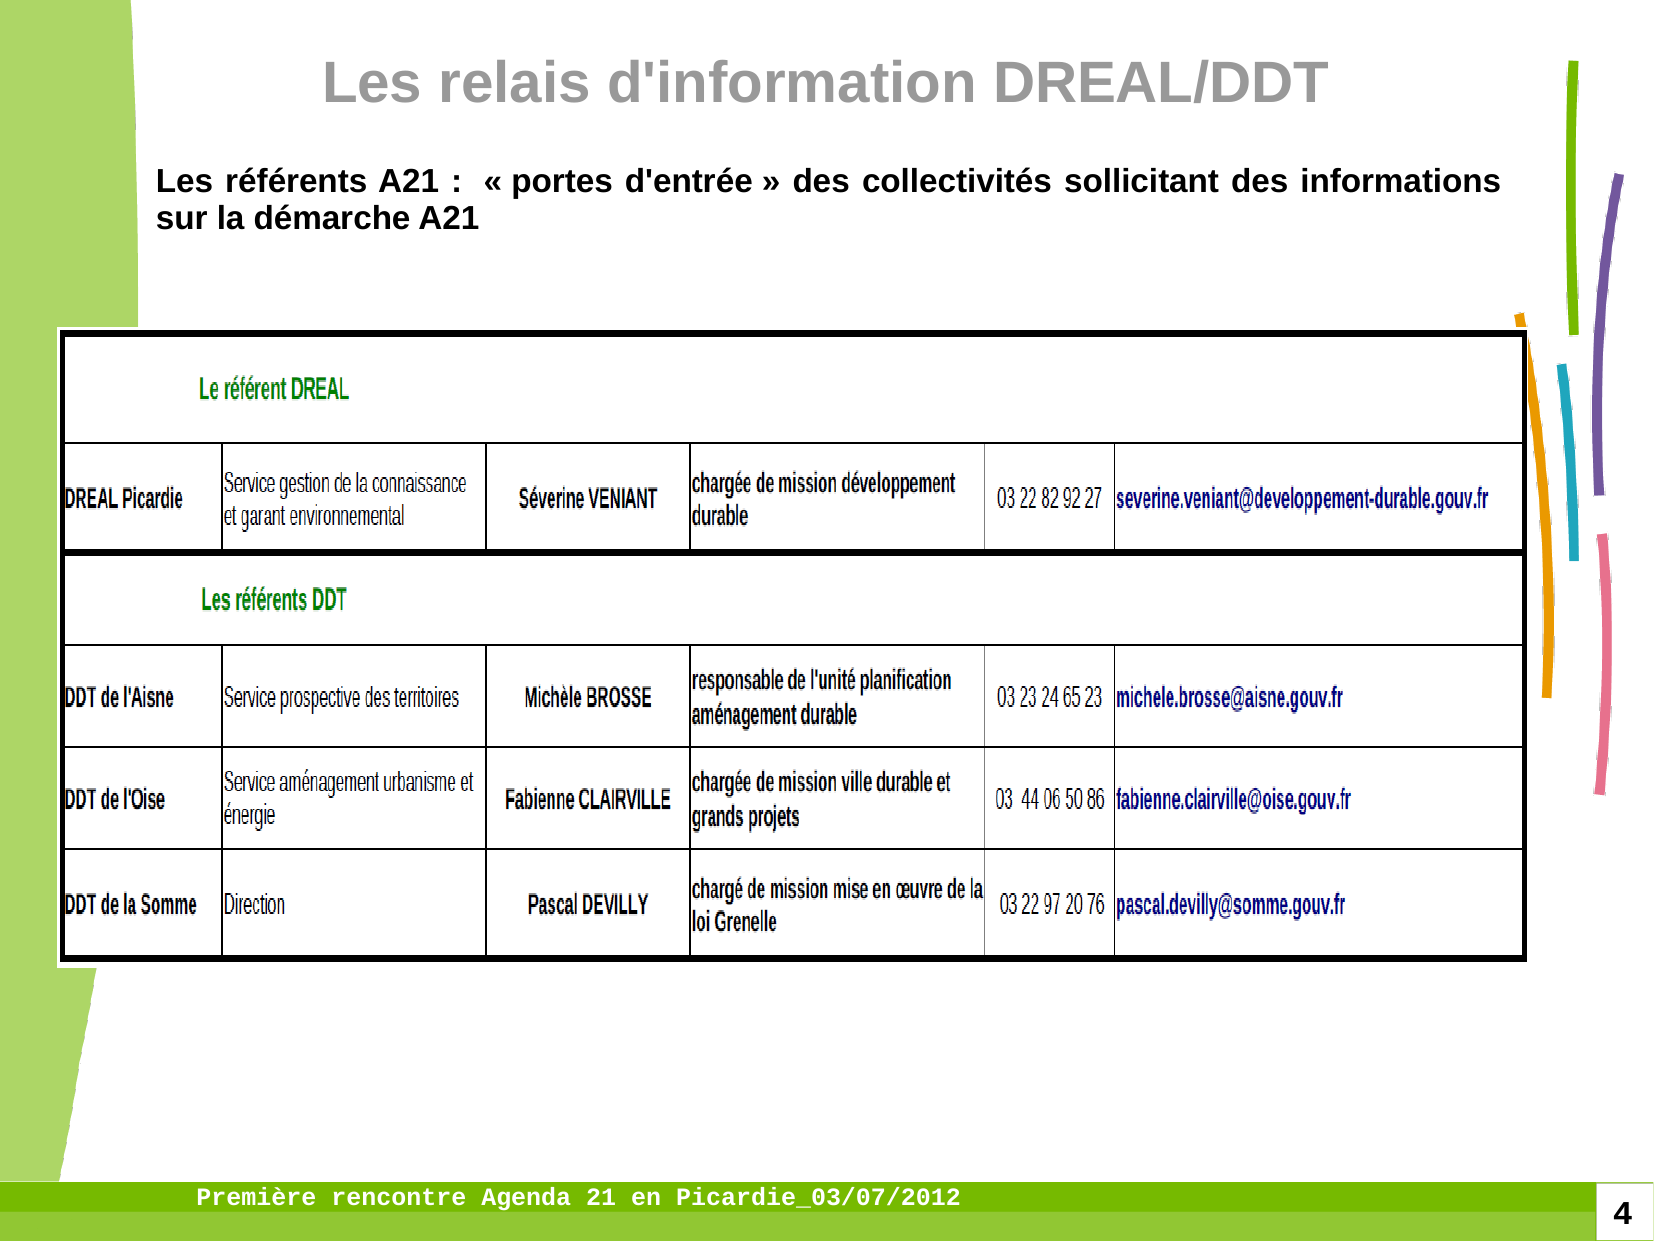

# Les relais d'information DREAL/DDT
Les référents A21 :  « portes d'entrée » des collectivités sollicitant des informations sur la démarche A21
4